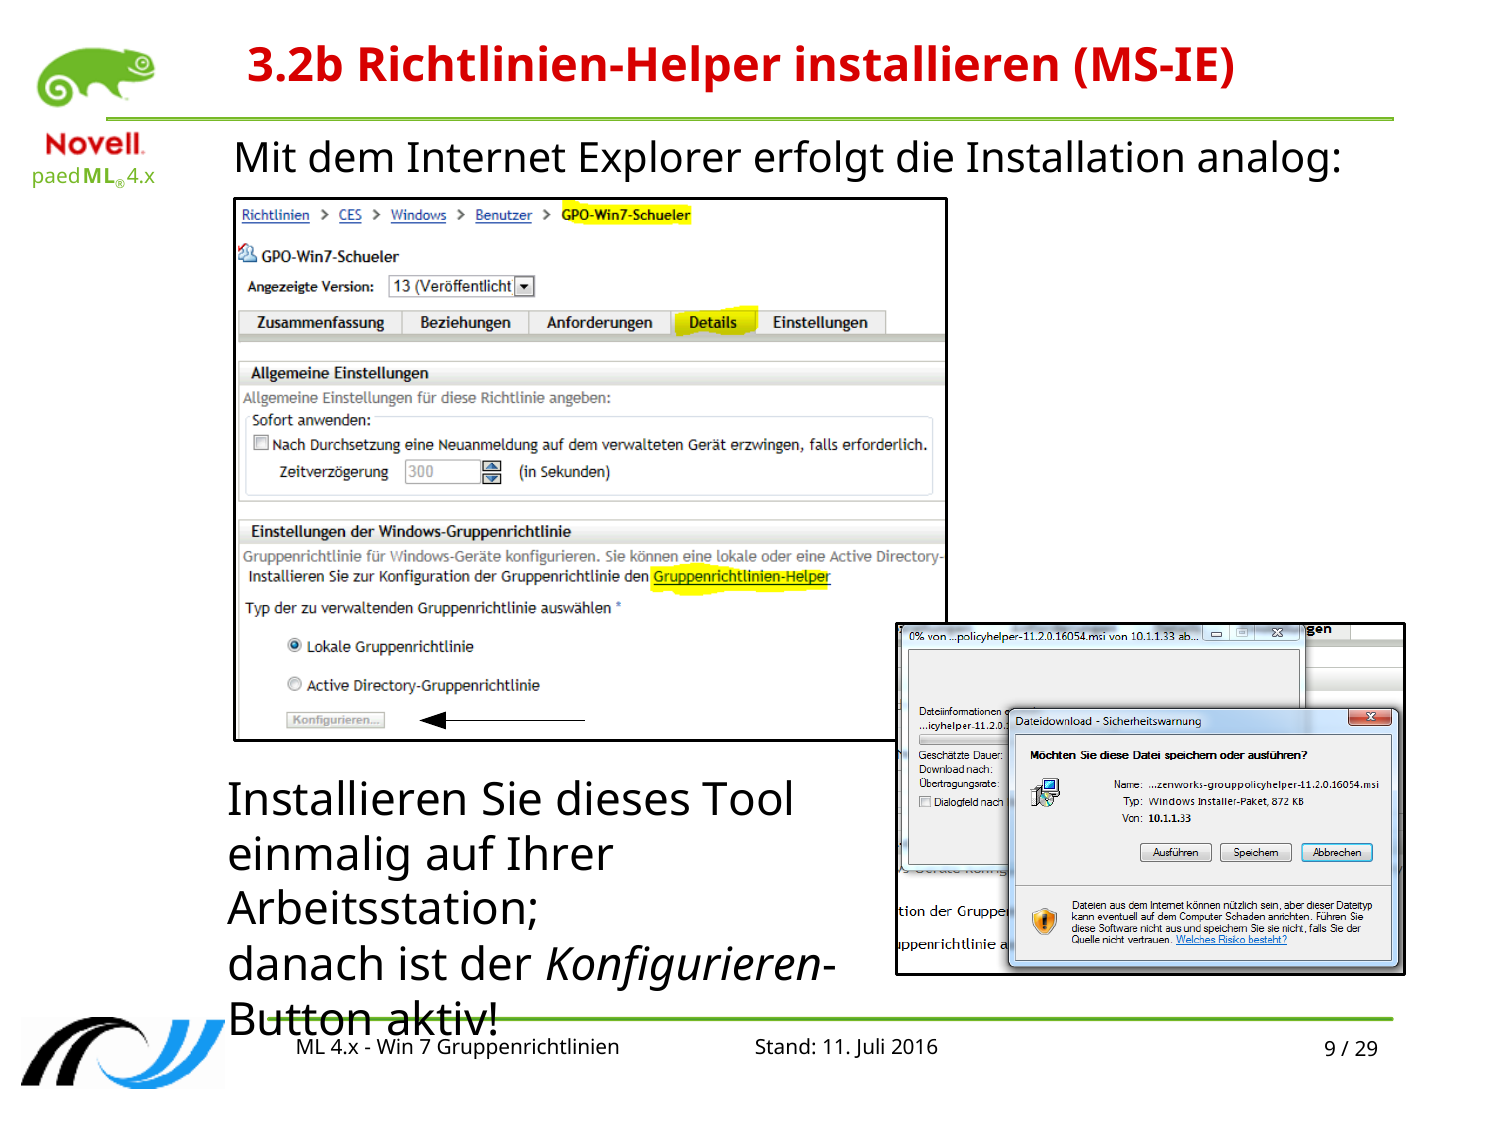

# 3.2b Richtlinien-Helper installieren (MS-IE)
Mit dem Internet Explorer erfolgt die Installation analog:
Installieren Sie dieses Tool einmalig auf Ihrer Arbeitsstation;
danach ist der Konfigurieren-
Button aktiv!
ML 4.x - Win 7 Gruppenrichtlinien
11. Juli 2016
9